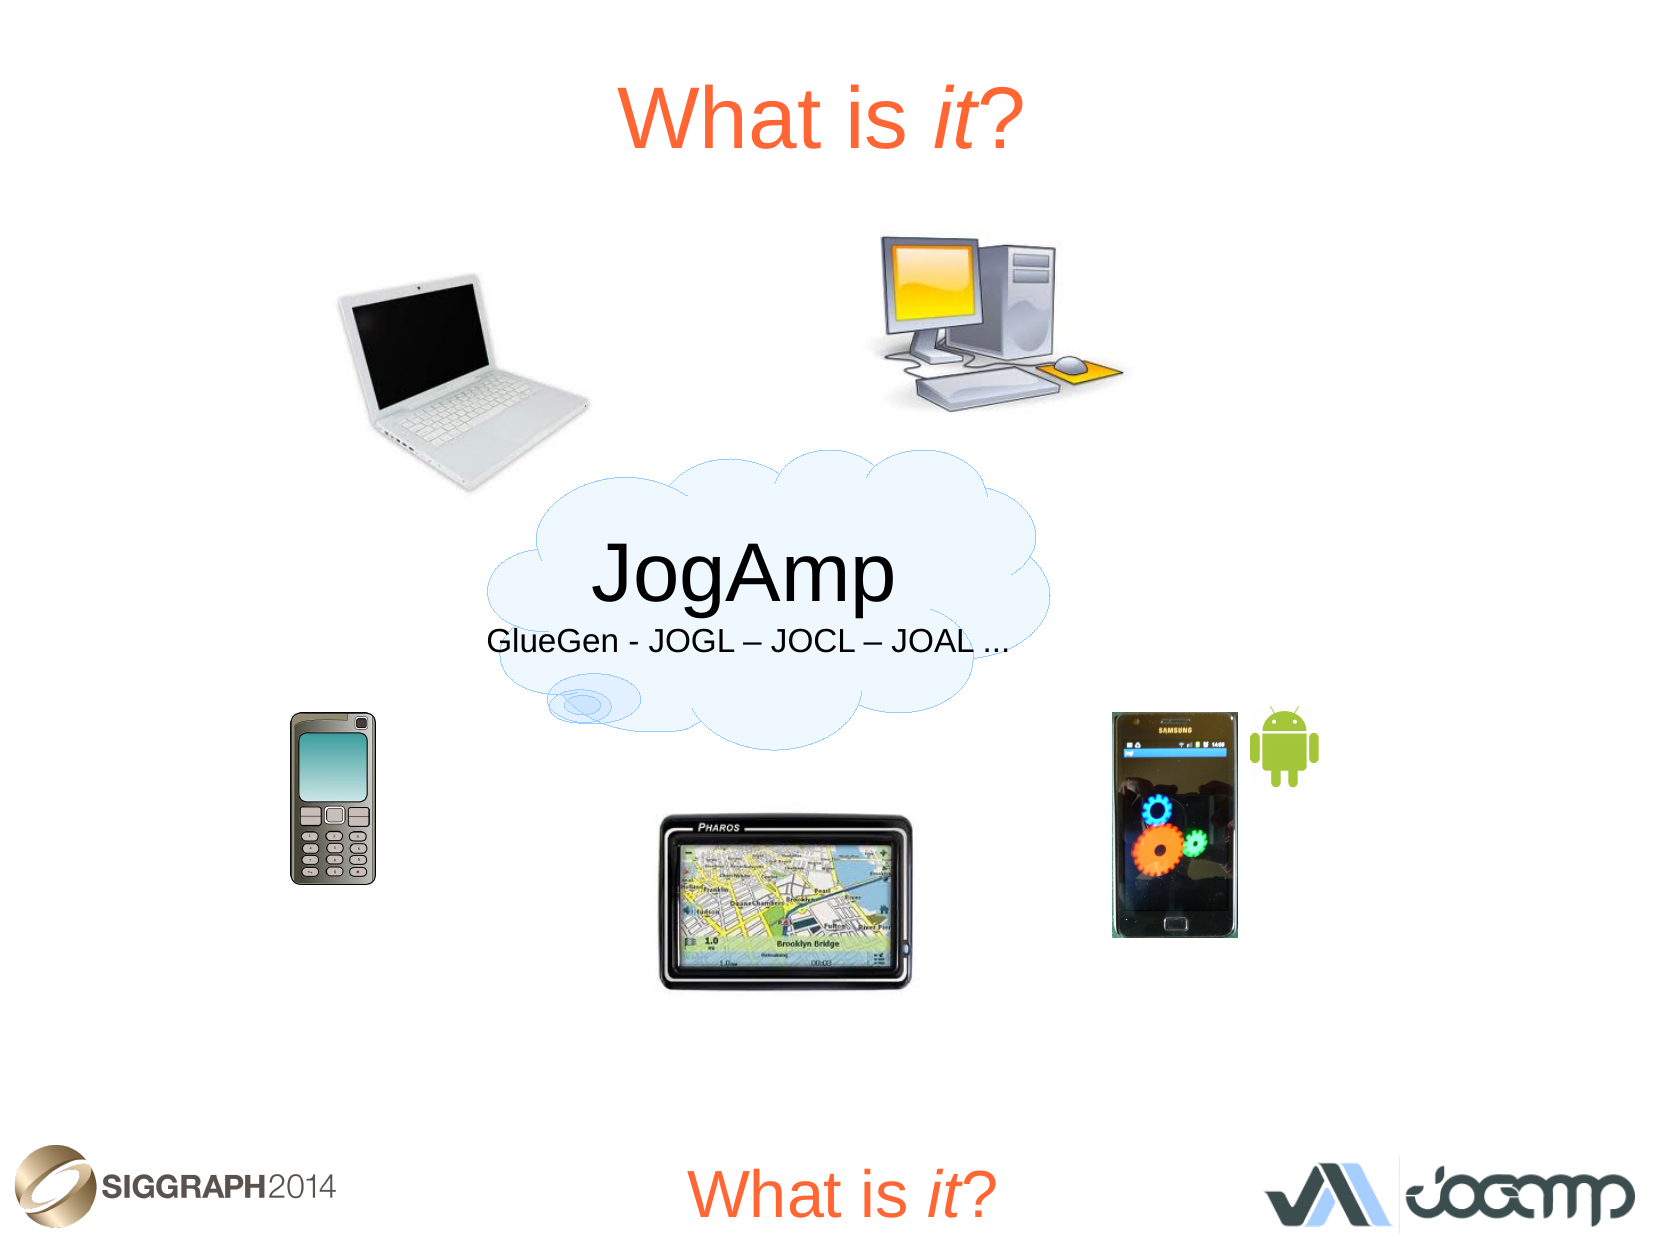

# What is it?
JogAmp
 GlueGen - JOGL – JOCL – JOAL ...
What is it?